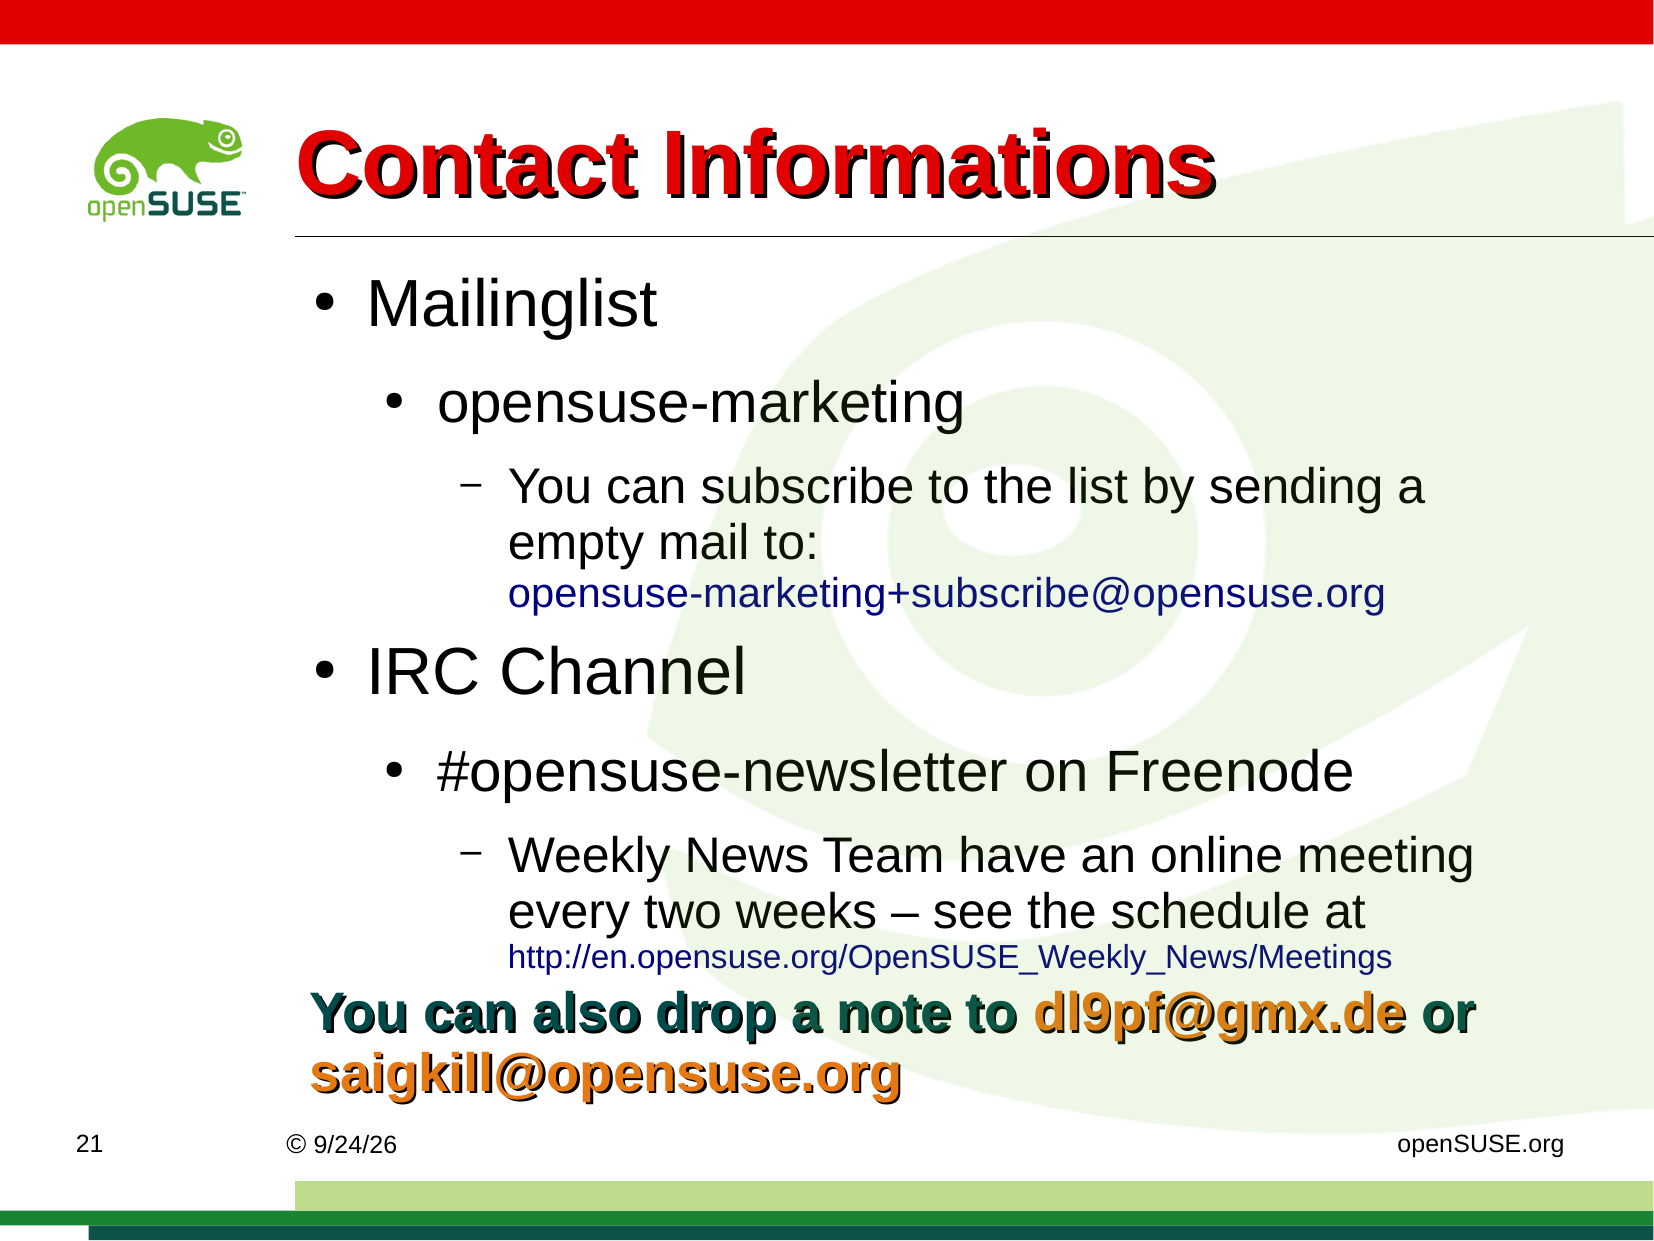

# Contact Informations
Mailinglist
opensuse-marketing
You can subscribe to the list by sending a empty mail to: opensuse-marketing+subscribe@opensuse.org
IRC Channel
#opensuse-newsletter on Freenode
Weekly News Team have an online meeting every two weeks – see the schedule at http://en.opensuse.org/OpenSUSE_Weekly_News/Meetings
You can also drop a note to dl9pf@gmx.de or saigkill@opensuse.org
openSUSE.org